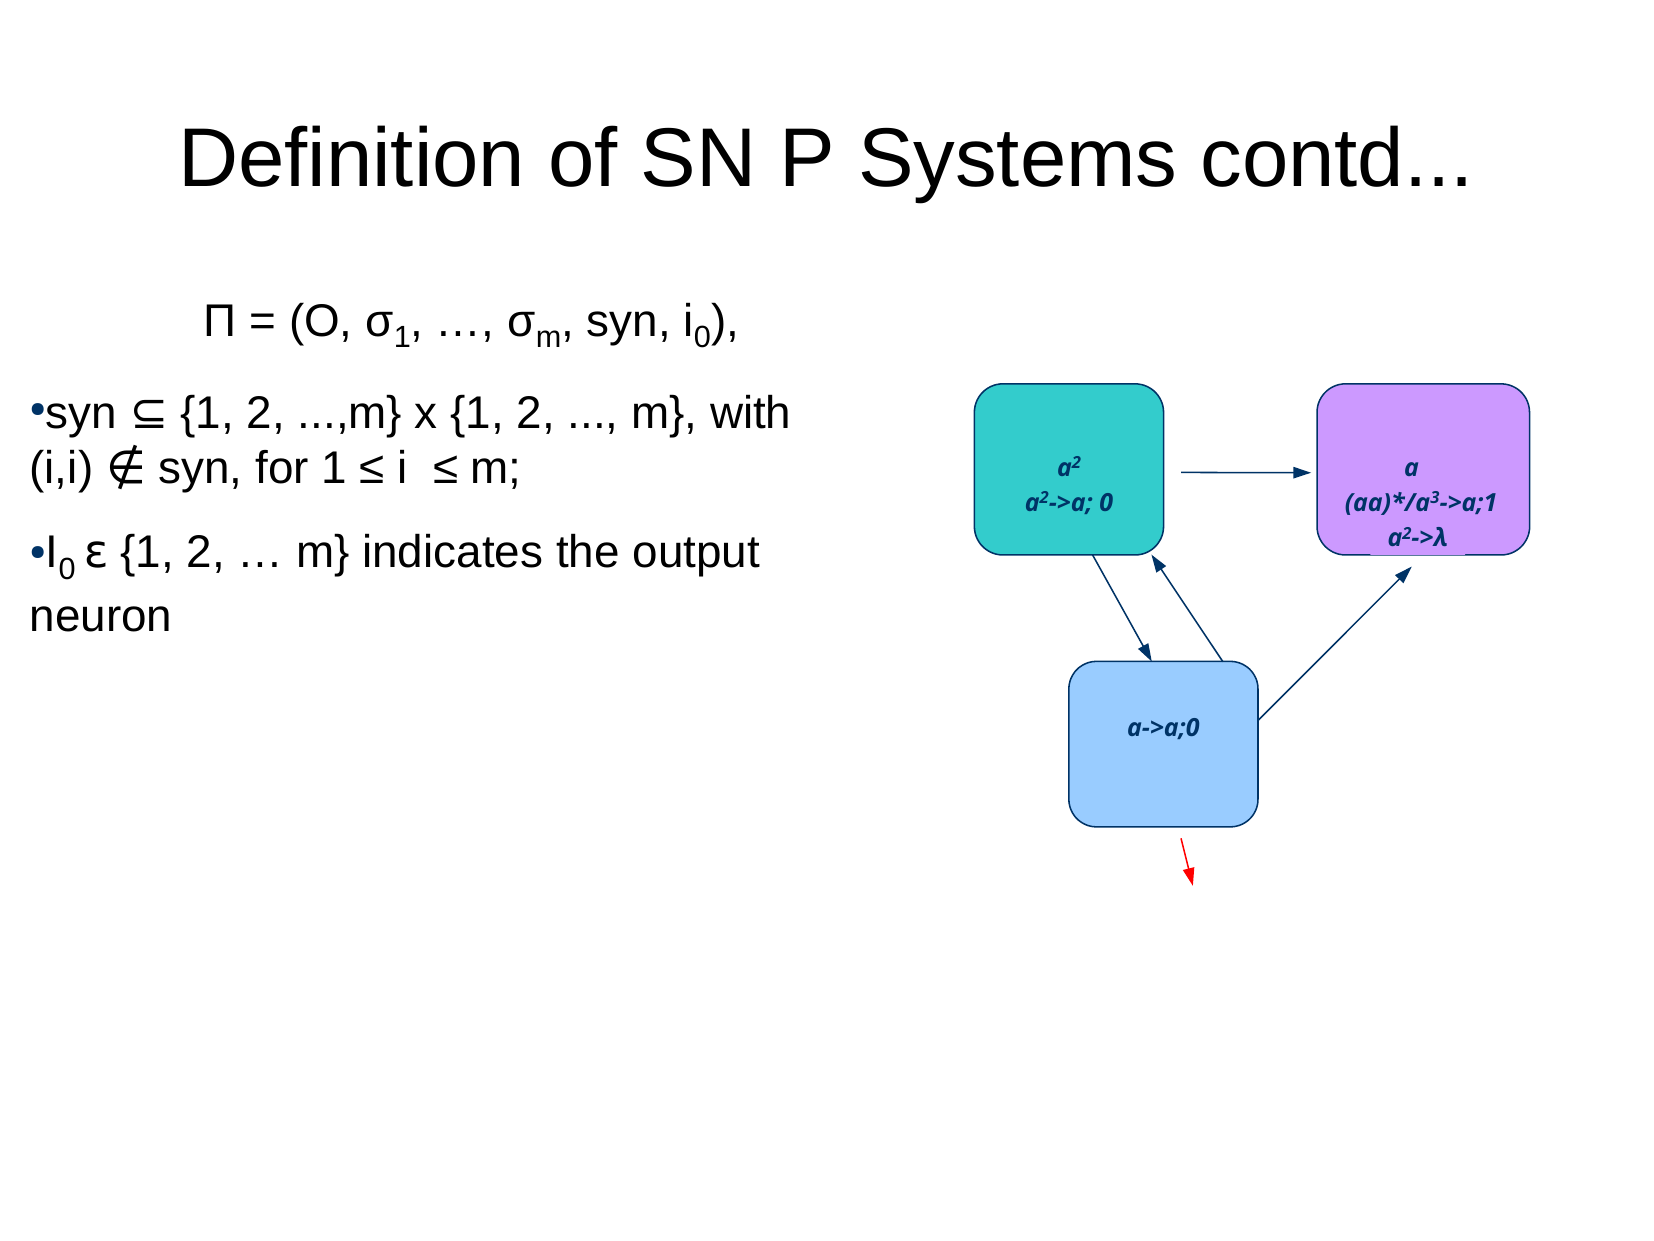

# Definition of SN P Systems contd...
Π = (O, σ1, …, σm, syn, i0),
syn ⊆ {1, 2, ...,m} x {1, 2, ..., m}, with (i,i) ∉ syn, for 1 ≤ i ≤ m;
I0 ε {1, 2, … m} indicates the output neuron
a2
a
a2->a; 0
 (aa)*/a3->a;1
a2->λ
a->a;0
5